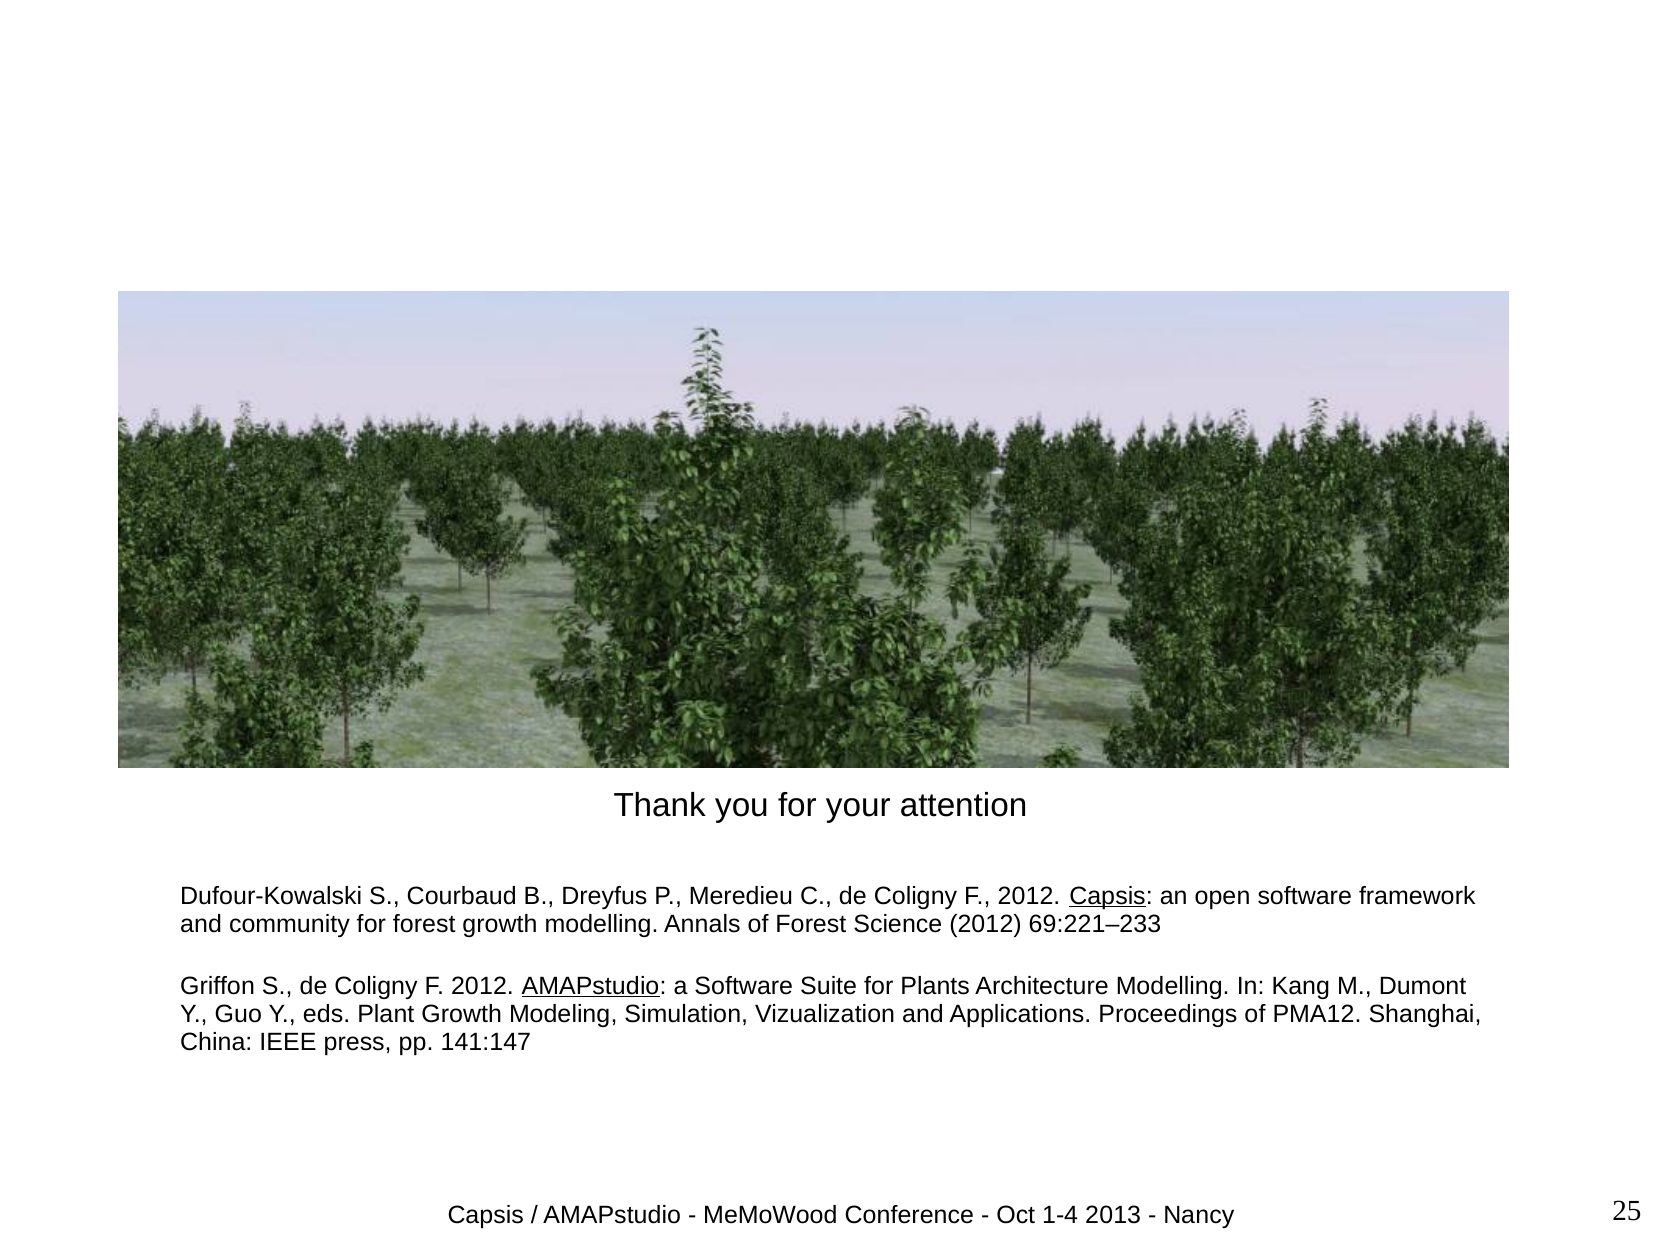

Thank you for your attention
Dufour-Kowalski S., Courbaud B., Dreyfus P., Meredieu C., de Coligny F., 2012. Capsis: an open software framework and community for forest growth modelling. Annals of Forest Science (2012) 69:221–233
Griffon S., de Coligny F. 2012. AMAPstudio: a Software Suite for Plants Architecture Modelling. In: Kang M., Dumont Y., Guo Y., eds. Plant Growth Modeling, Simulation, Vizualization and Applications. Proceedings of PMA12. Shanghai, China: IEEE press, pp. 141:147
Capsis / AMAPstudio - MeMoWood Conference - Oct 1-4 2013 - Nancy